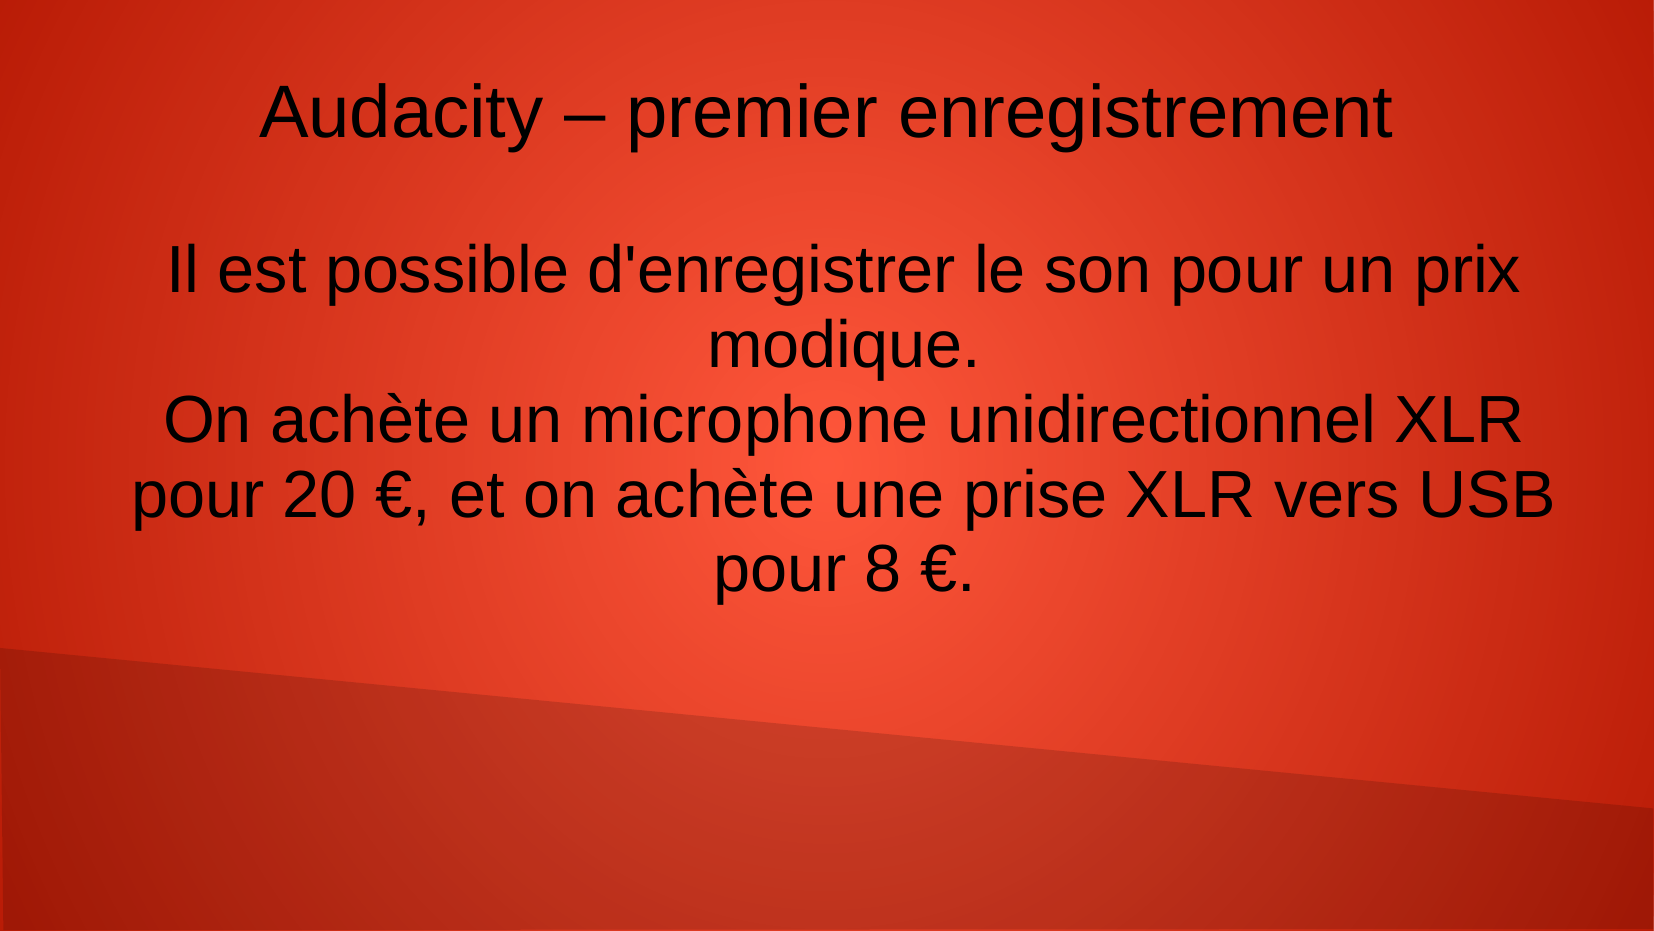

# Audacity – premier enregistrement
Il est possible d'enregistrer le son pour un prix modique.
On achète un microphone unidirectionnel XLR pour 20 €, et on achète une prise XLR vers USB pour 8 €.